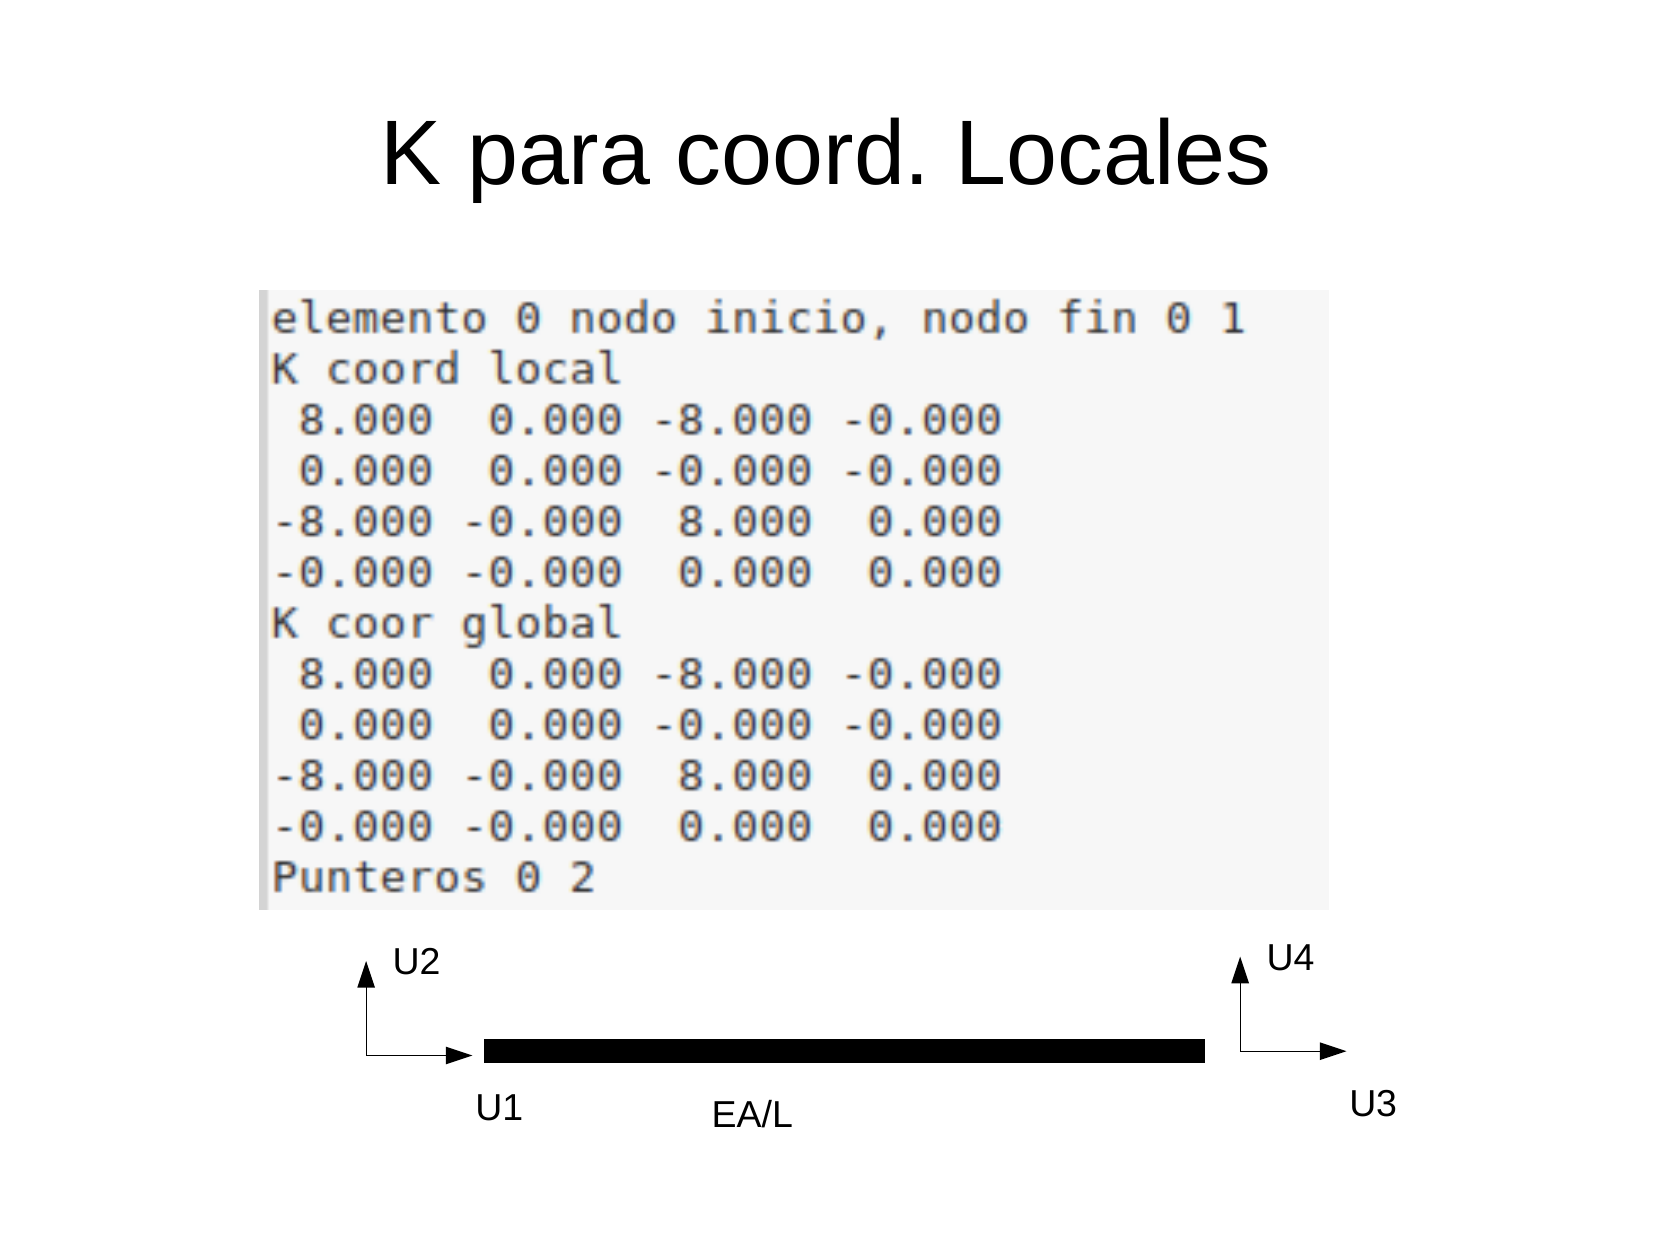

# K para coord. Locales
U4
U2
U3
U1
EA/L